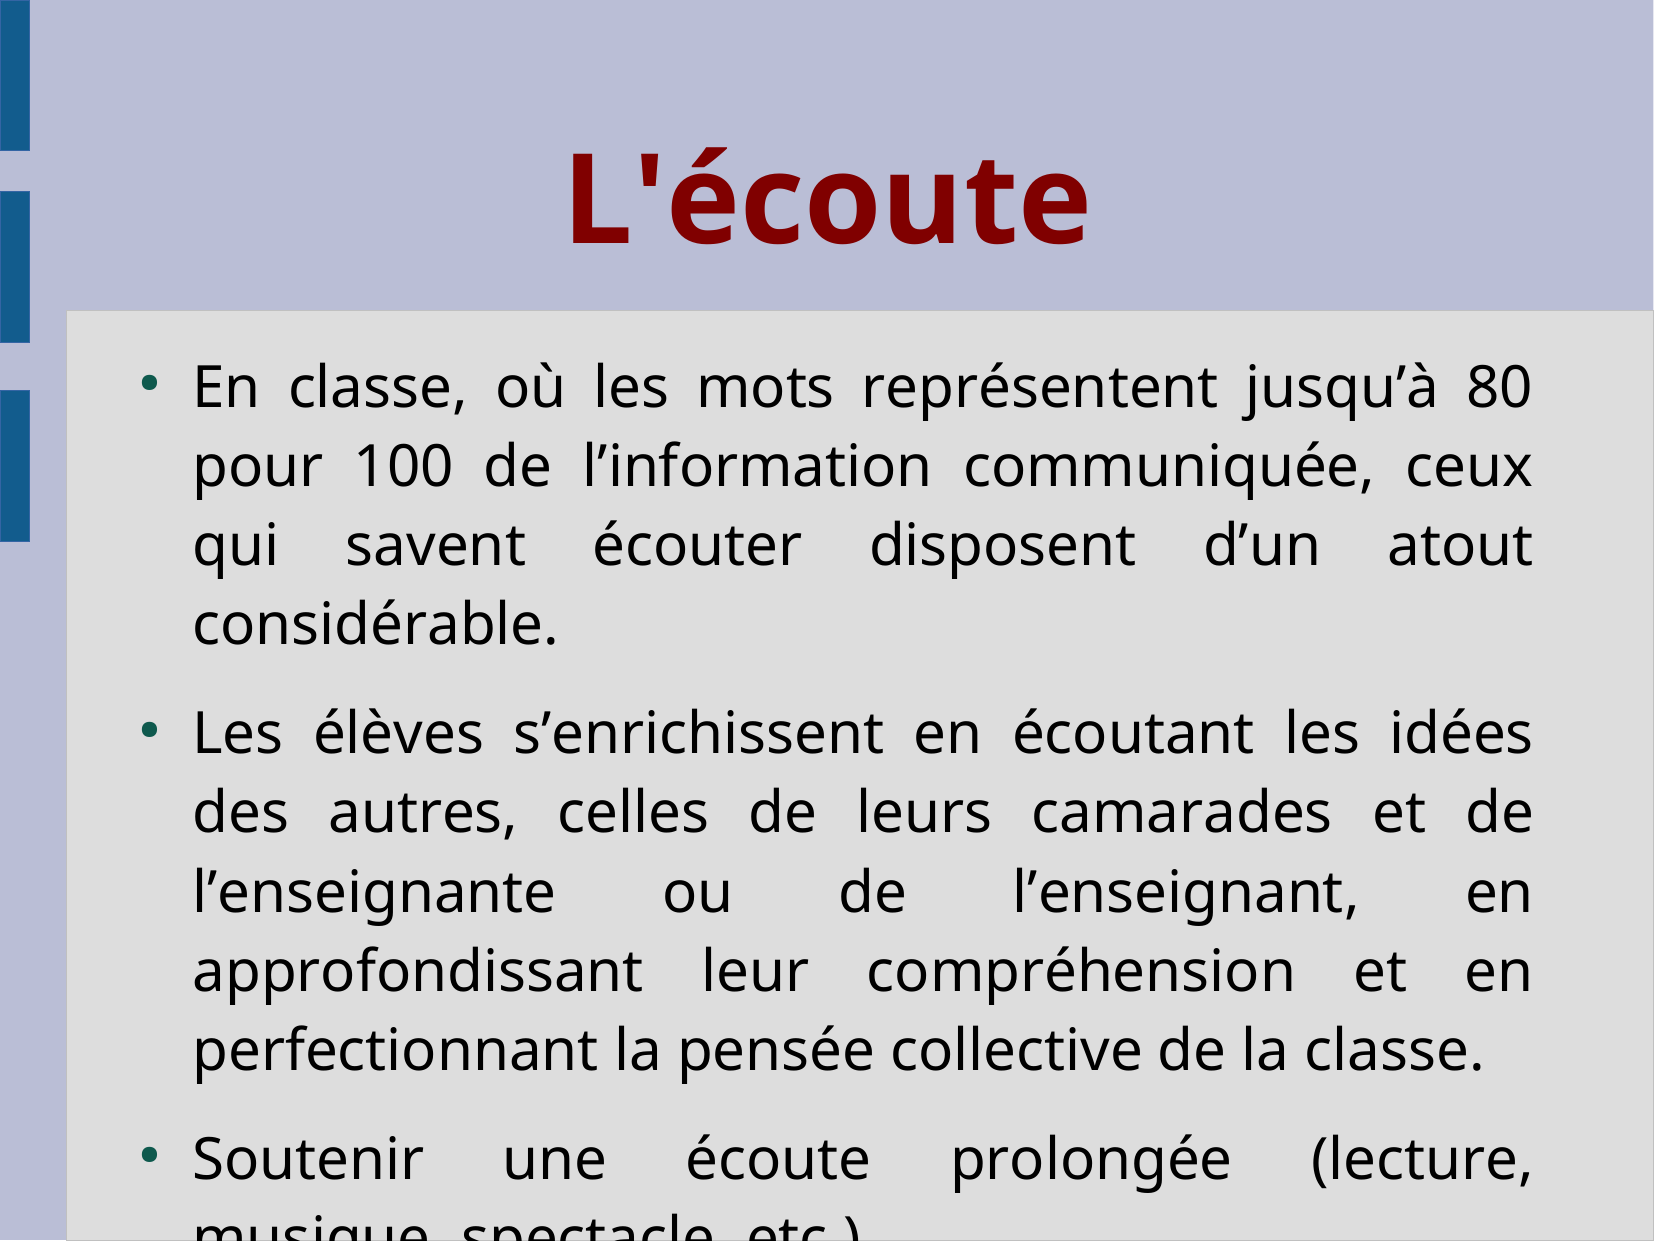

# L'écoute
En classe, où les mots représentent jusqu’à 80 pour 100 de l’information communiquée, ceux qui savent écouter disposent d’un atout considérable.
Les élèves s’enrichissent en écoutant les idées des autres, celles de leurs camarades et de l’enseignante ou de l’enseignant, en approfondissant leur compréhension et en perfectionnant la pensée collective de la classe.
Soutenir une écoute prolongée (lecture, musique, spectacle, etc.).